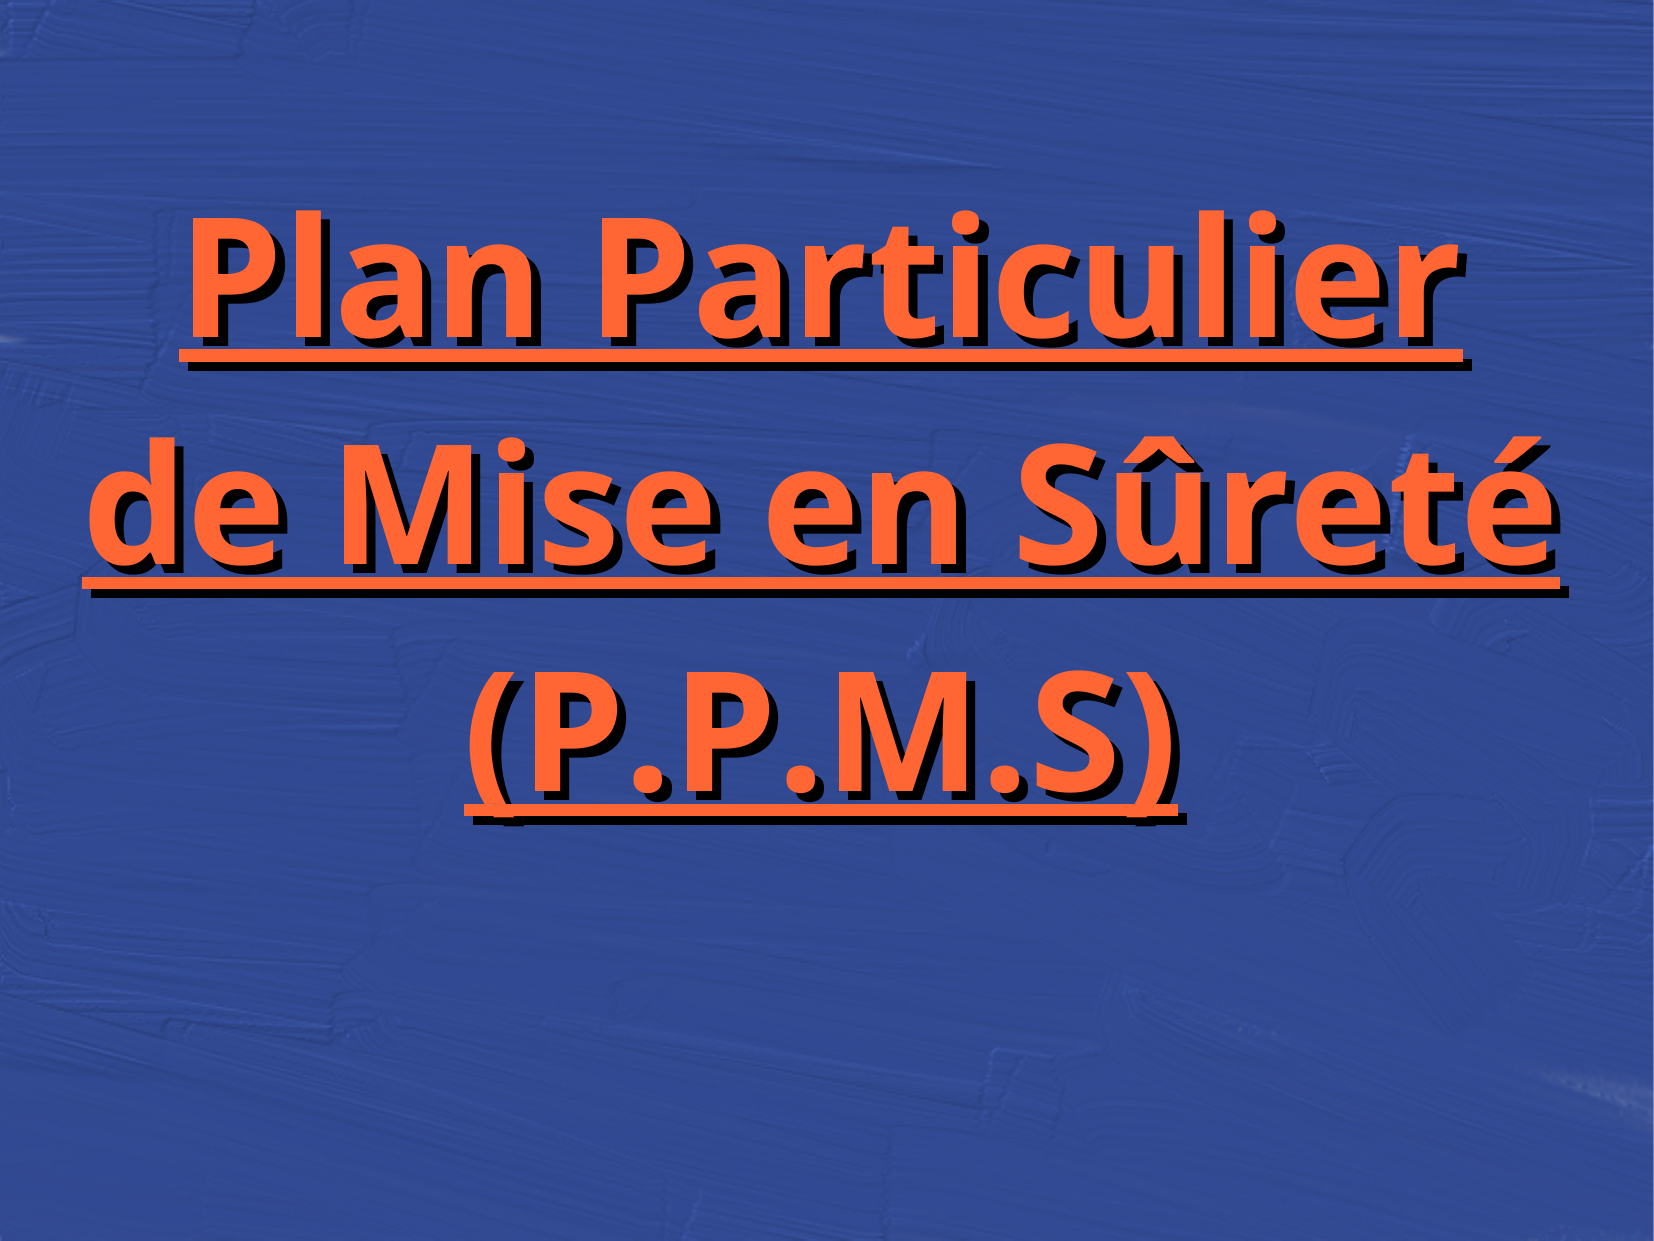

# Plan Particulier de Mise en Sûreté (P.P.M.S)